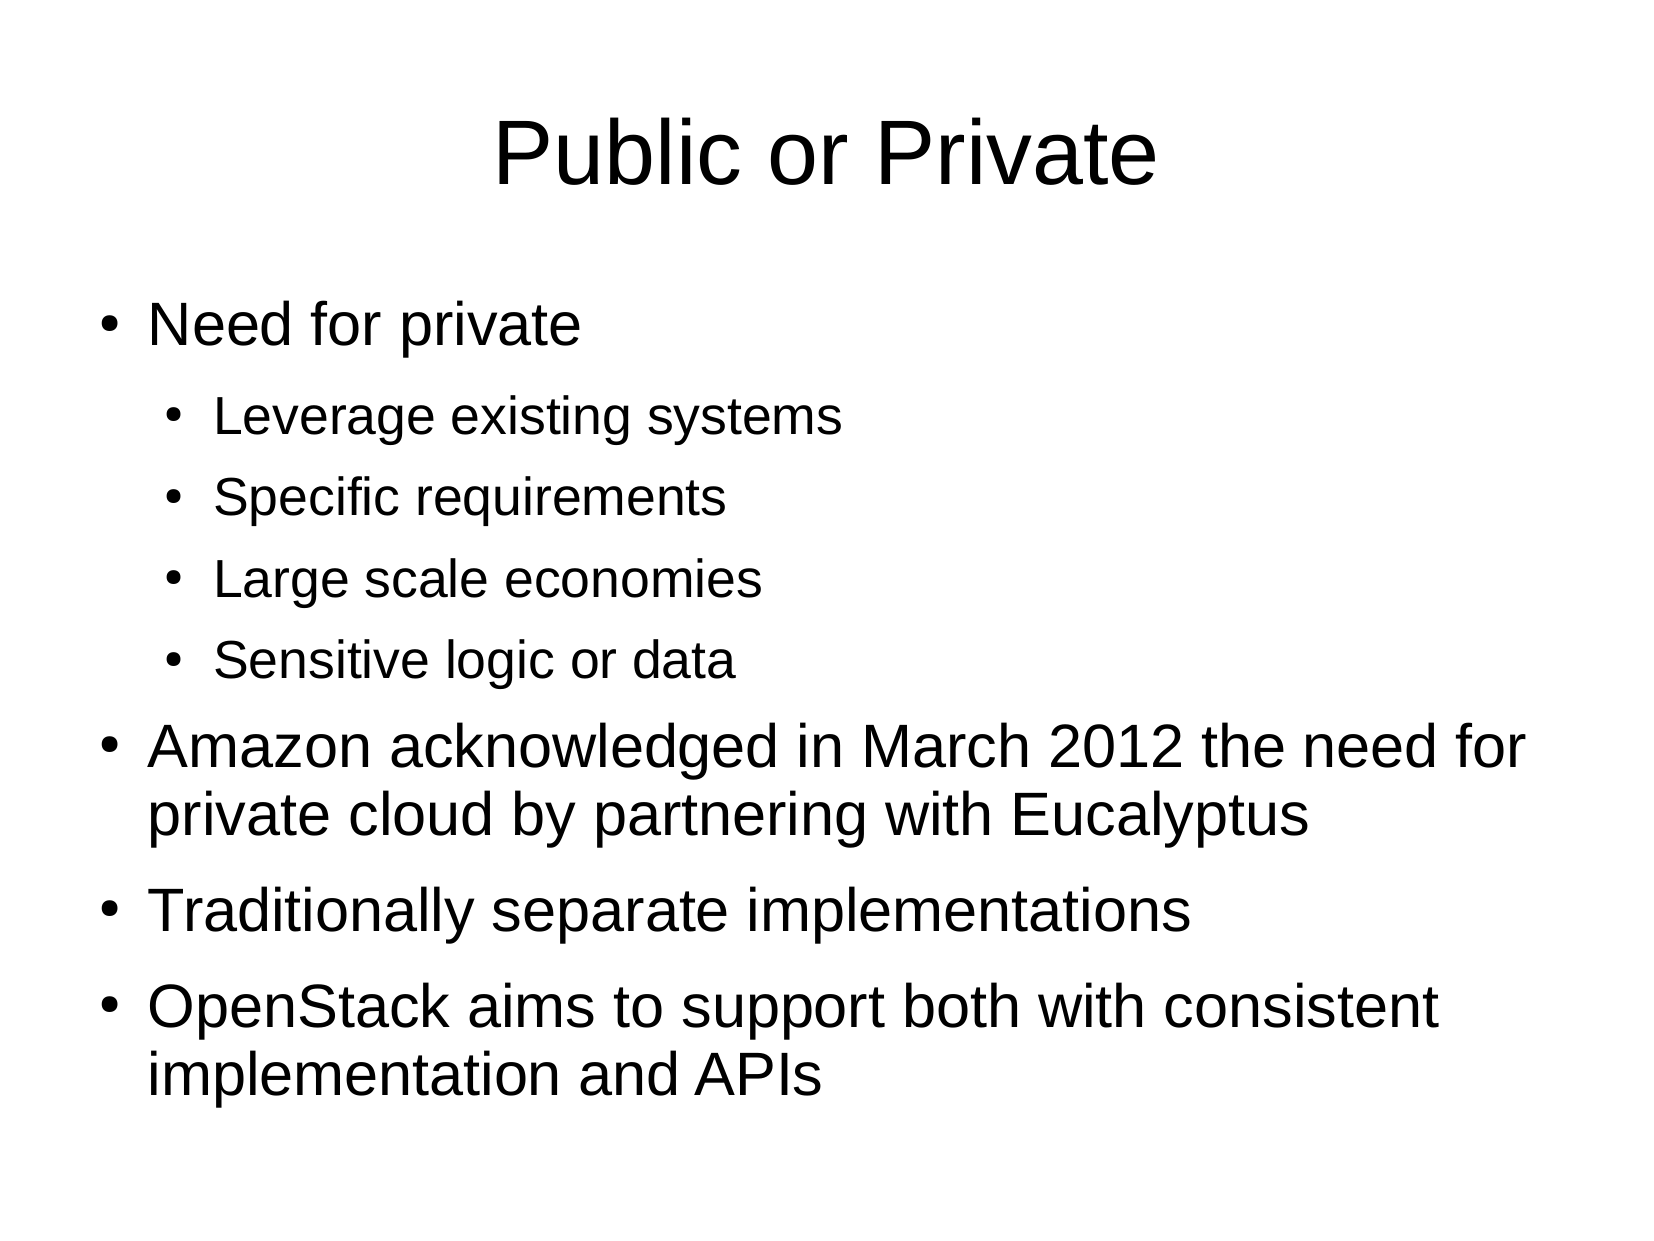

# Public or Private
Need for private
Leverage existing systems
Specific requirements
Large scale economies
Sensitive logic or data
Amazon acknowledged in March 2012 the need for private cloud by partnering with Eucalyptus
Traditionally separate implementations
OpenStack aims to support both with consistent implementation and APIs